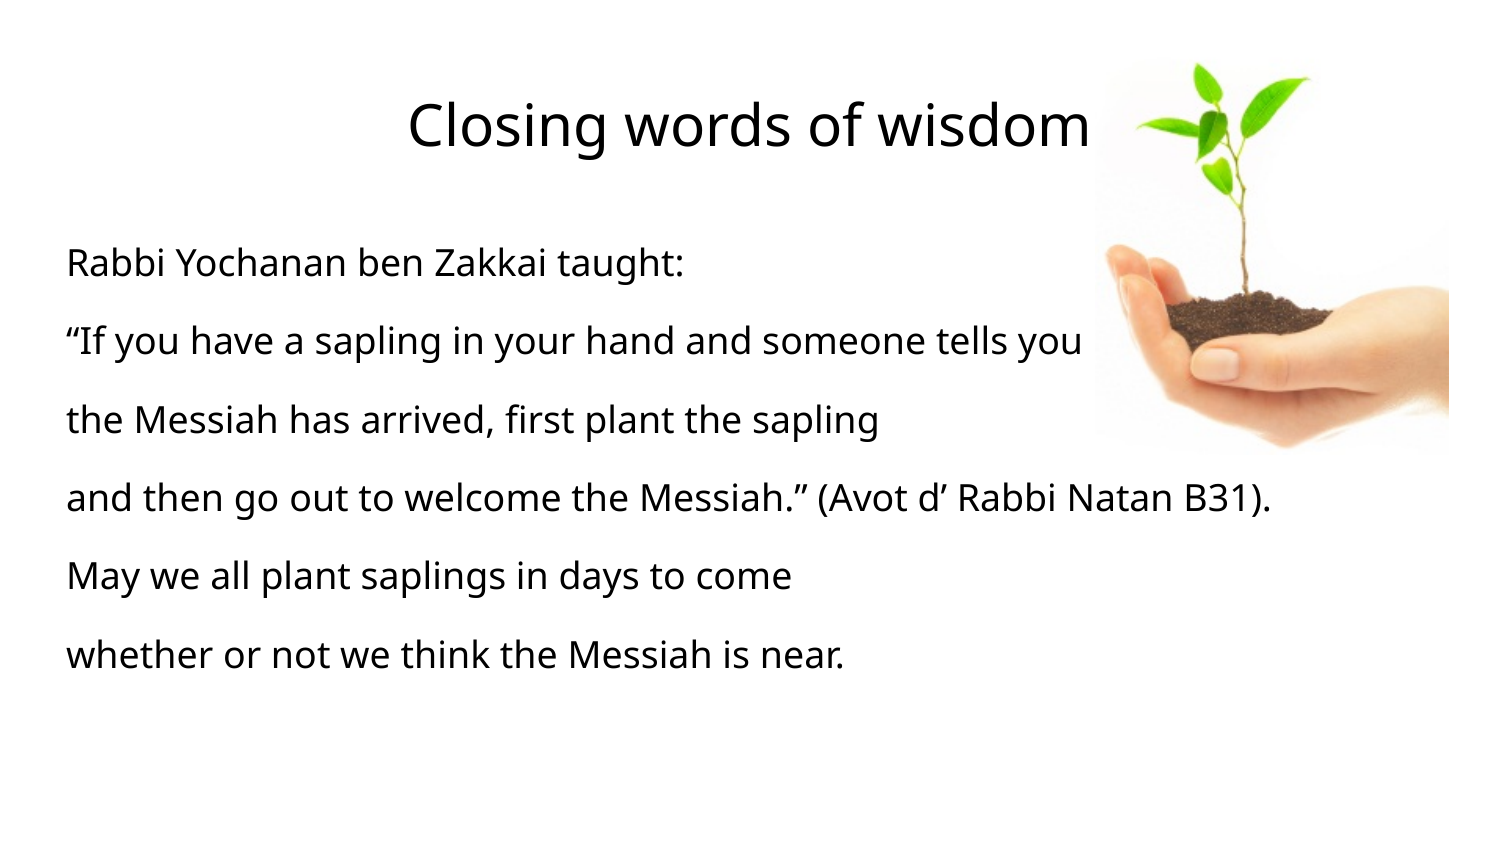

# Closing words of wisdom
Rabbi Yochanan ben Zakkai taught:
“If you have a sapling in your hand and someone tells you
the Messiah has arrived, first plant the sapling
and then go out to welcome the Messiah.” (Avot d’ Rabbi Natan B31).
May we all plant saplings in days to come
whether or not we think the Messiah is near.